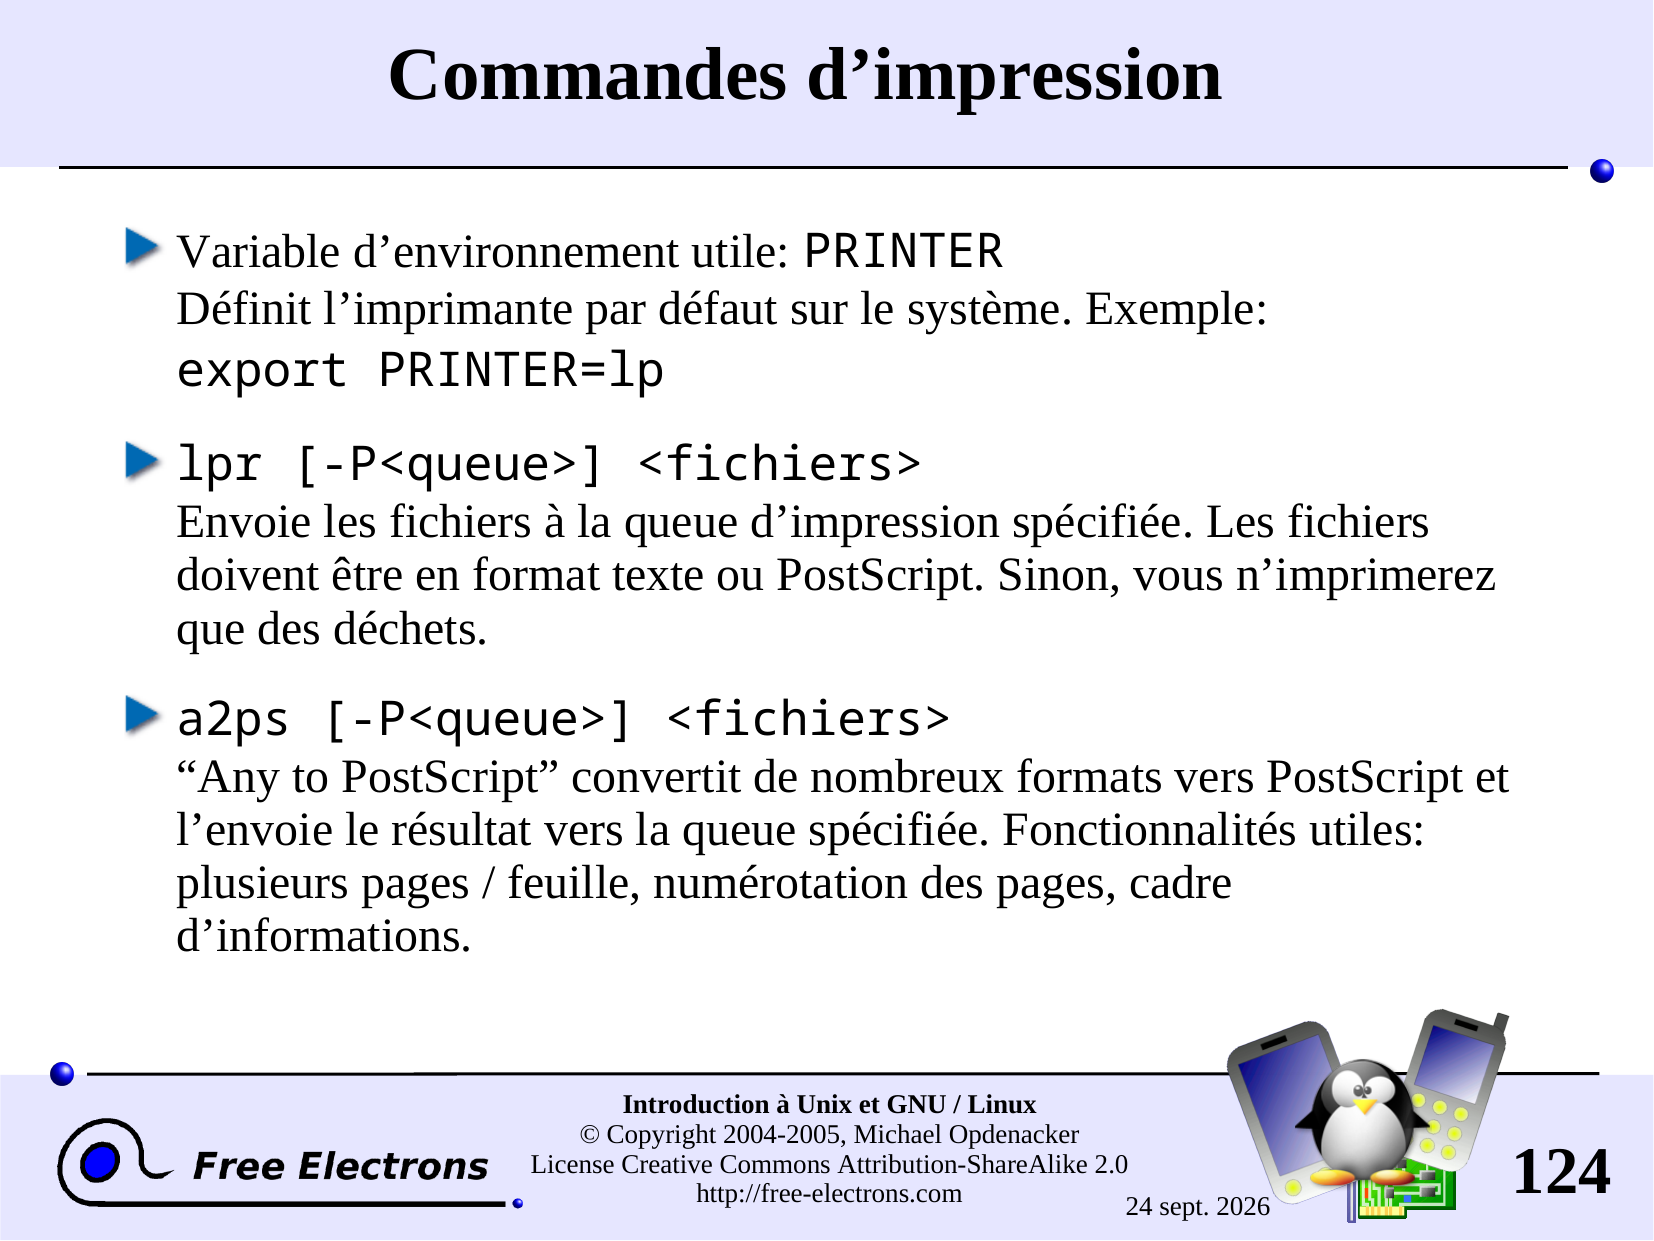

# Commandes d’impression
Variable d’environnement utile: PRINTER
Définit l’imprimante par défaut sur le système. Exemple:
export PRINTER=lp
lpr [-P<queue>] <fichiers>
Envoie les fichiers à la queue d’impression spécifiée. Les fichiers doivent être en format texte ou PostScript. Sinon, vous n’imprimerez que des déchets.
a2ps [-P<queue>] <fichiers>
“Any to PostScript” convertit de nombreux formats vers PostScript et l’envoie le résultat vers la queue spécifiée. Fonctionnalités utiles: plusieurs pages / feuille, numérotation des pages, cadre d’informations.